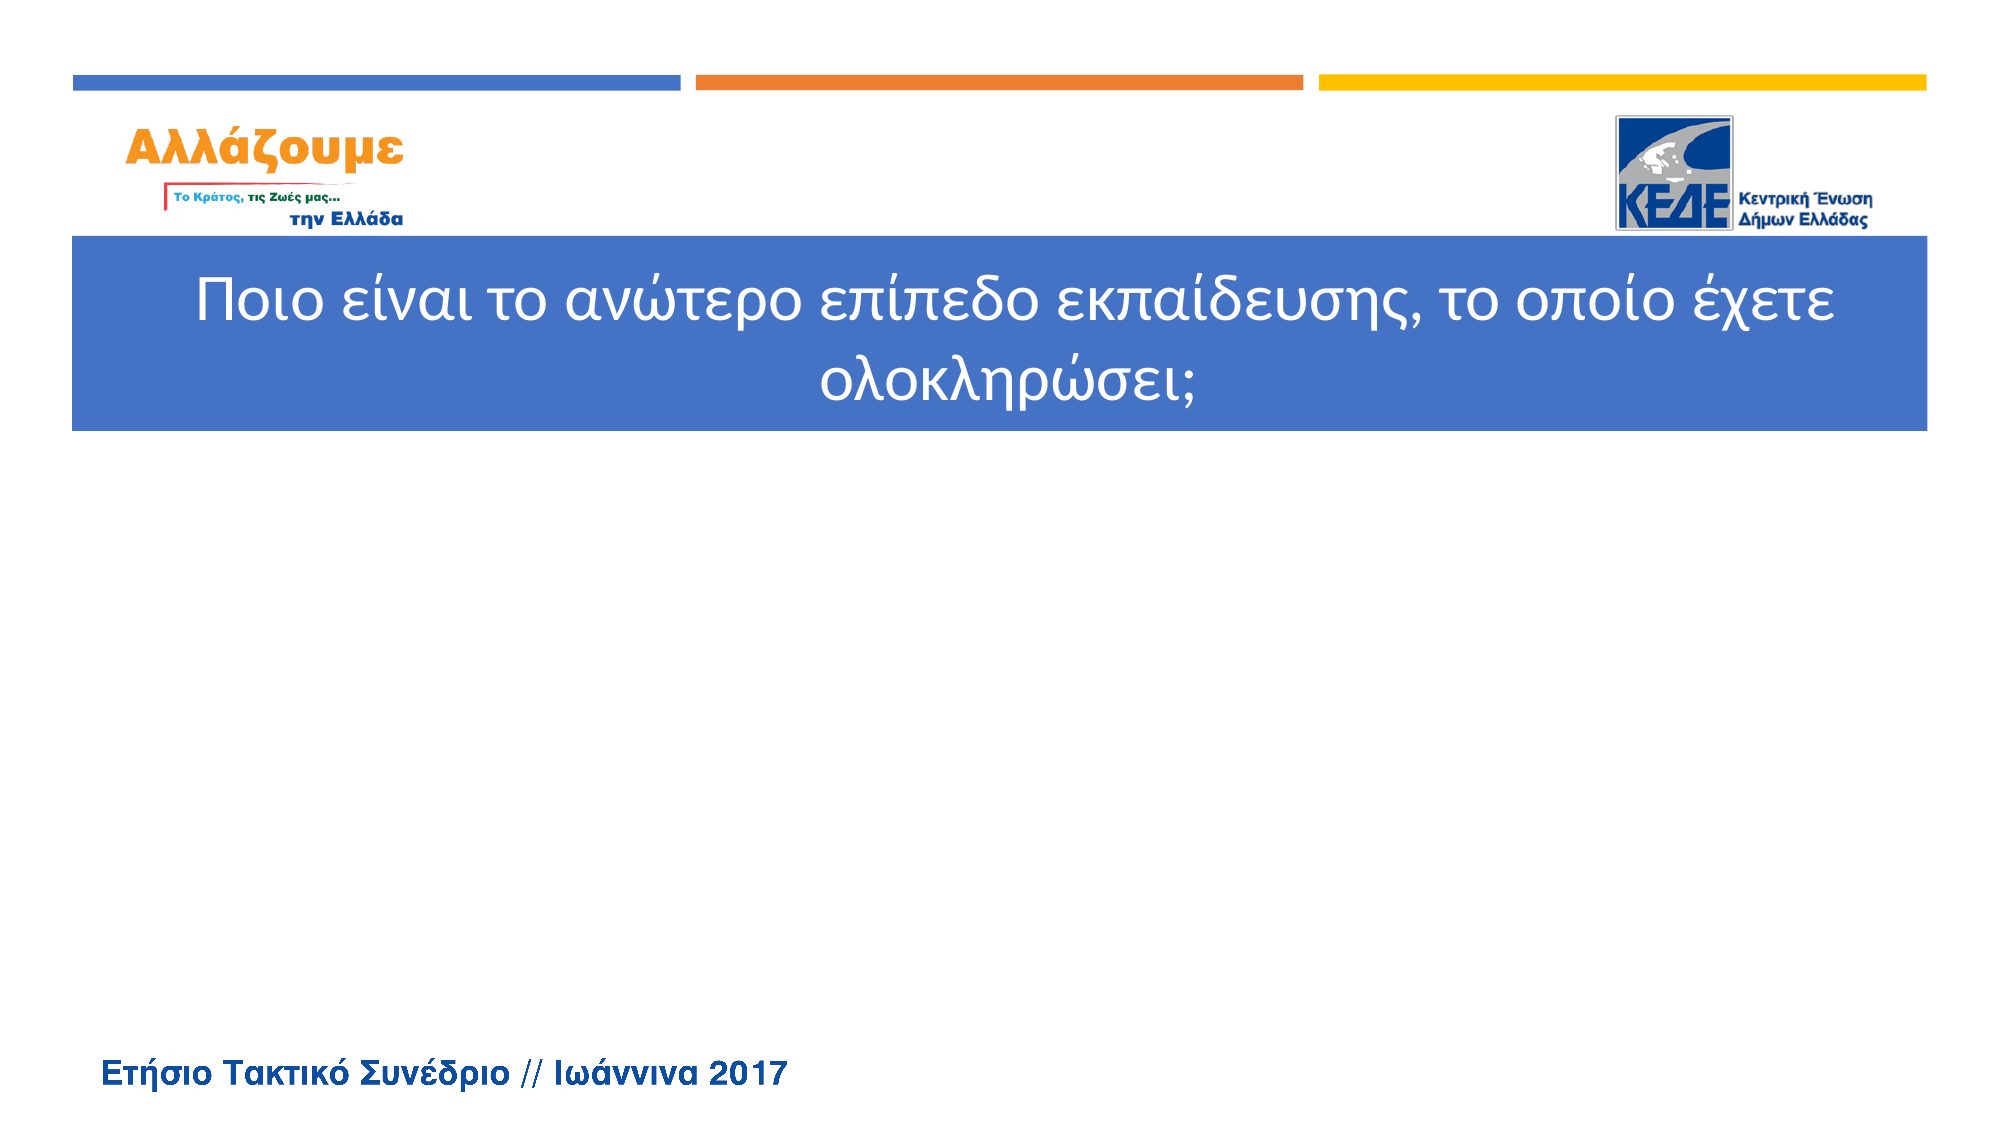

# Ποιο είναι το ανώτερο επίπεδο εκπαίδευσης, το οποίο έχετε ολοκληρώσει;